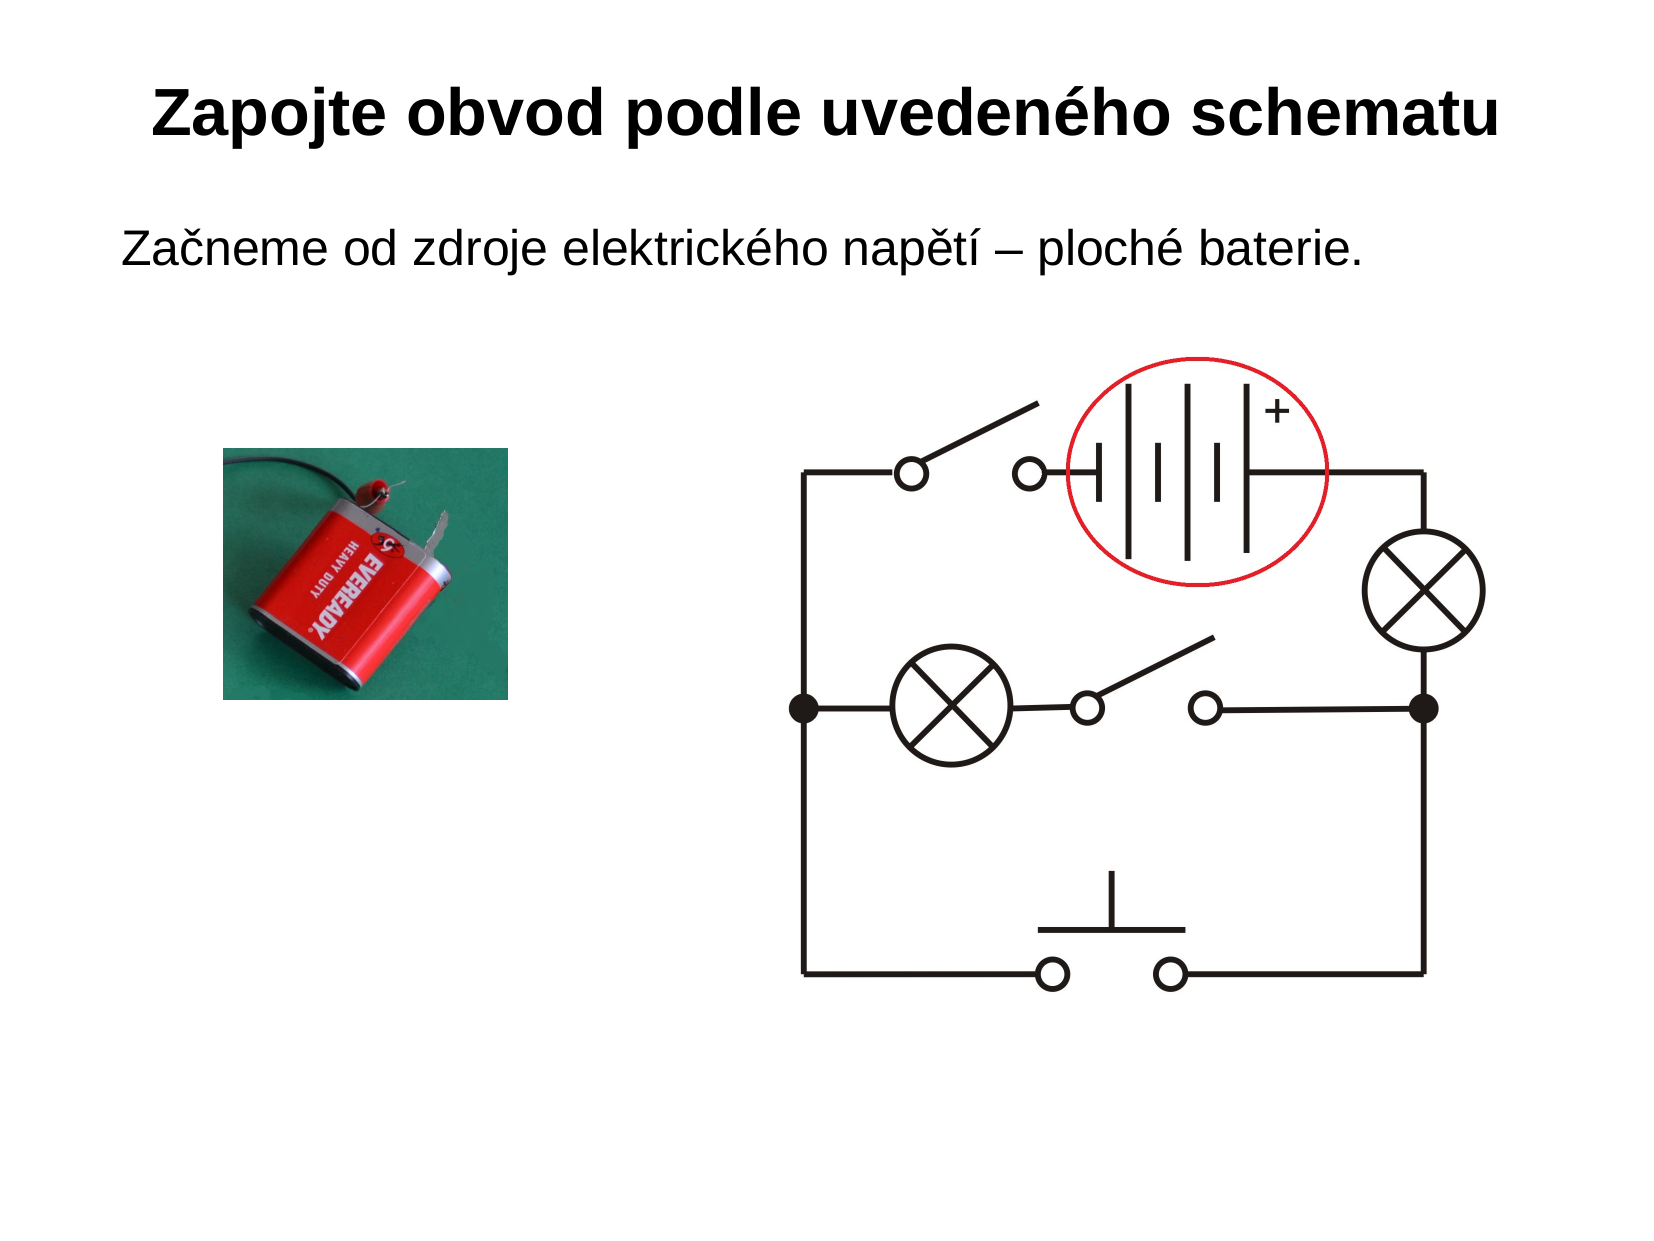

Zapojte obvod podle uvedeného schematu
Začneme od zdroje elektrického napětí – ploché baterie.
#